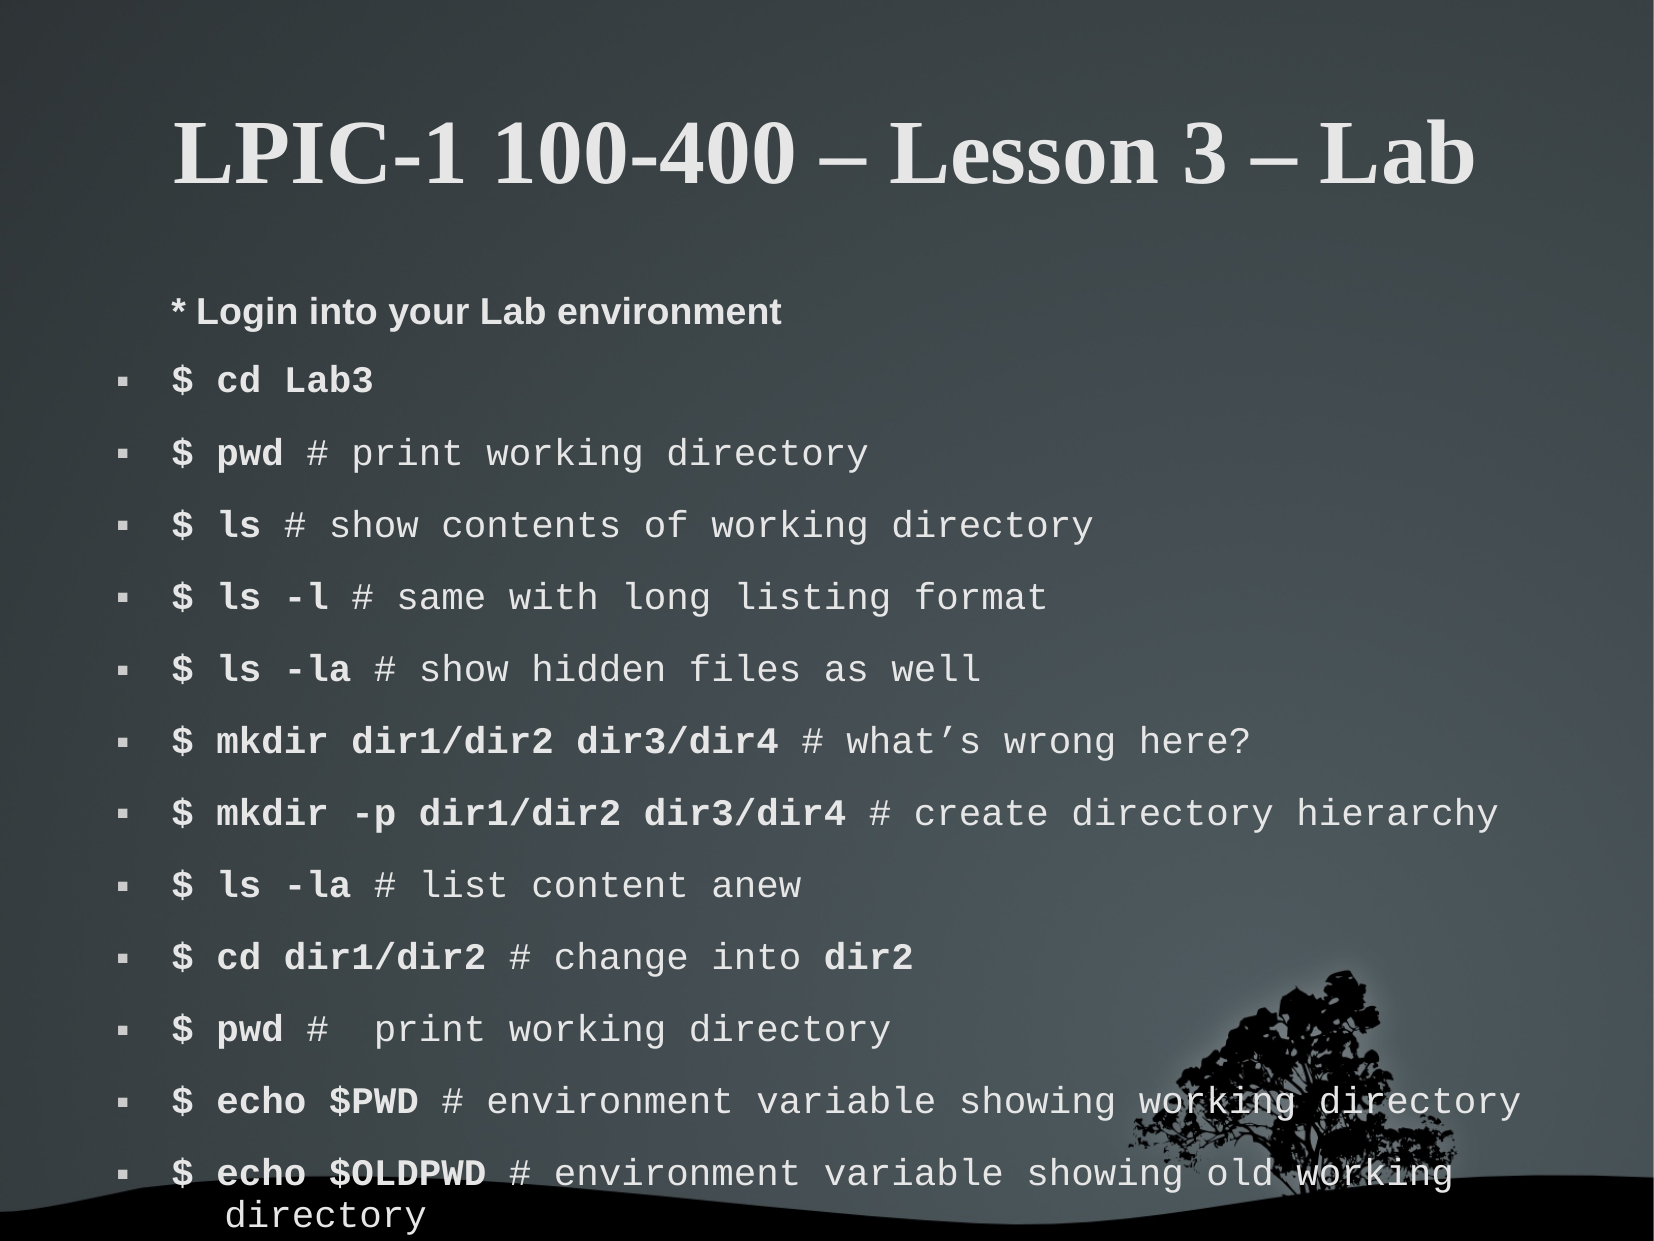

# LPIC-1 100-400 – Lesson 3 – Lab
* Login into your Lab environment
$ cd Lab3
$ pwd # print working directory
$ ls # show contents of working directory
$ ls -l # same with long listing format
$ ls -la # show hidden files as well
$ mkdir dir1/dir2 dir3/dir4 # what’s wrong here?
$ mkdir -p dir1/dir2 dir3/dir4 # create directory hierarchy
$ ls -la # list content anew
$ cd dir1/dir2 # change into dir2
$ pwd # print working directory
$ echo $PWD # environment variable showing working directory
$ echo $OLDPWD # environment variable showing old working directory